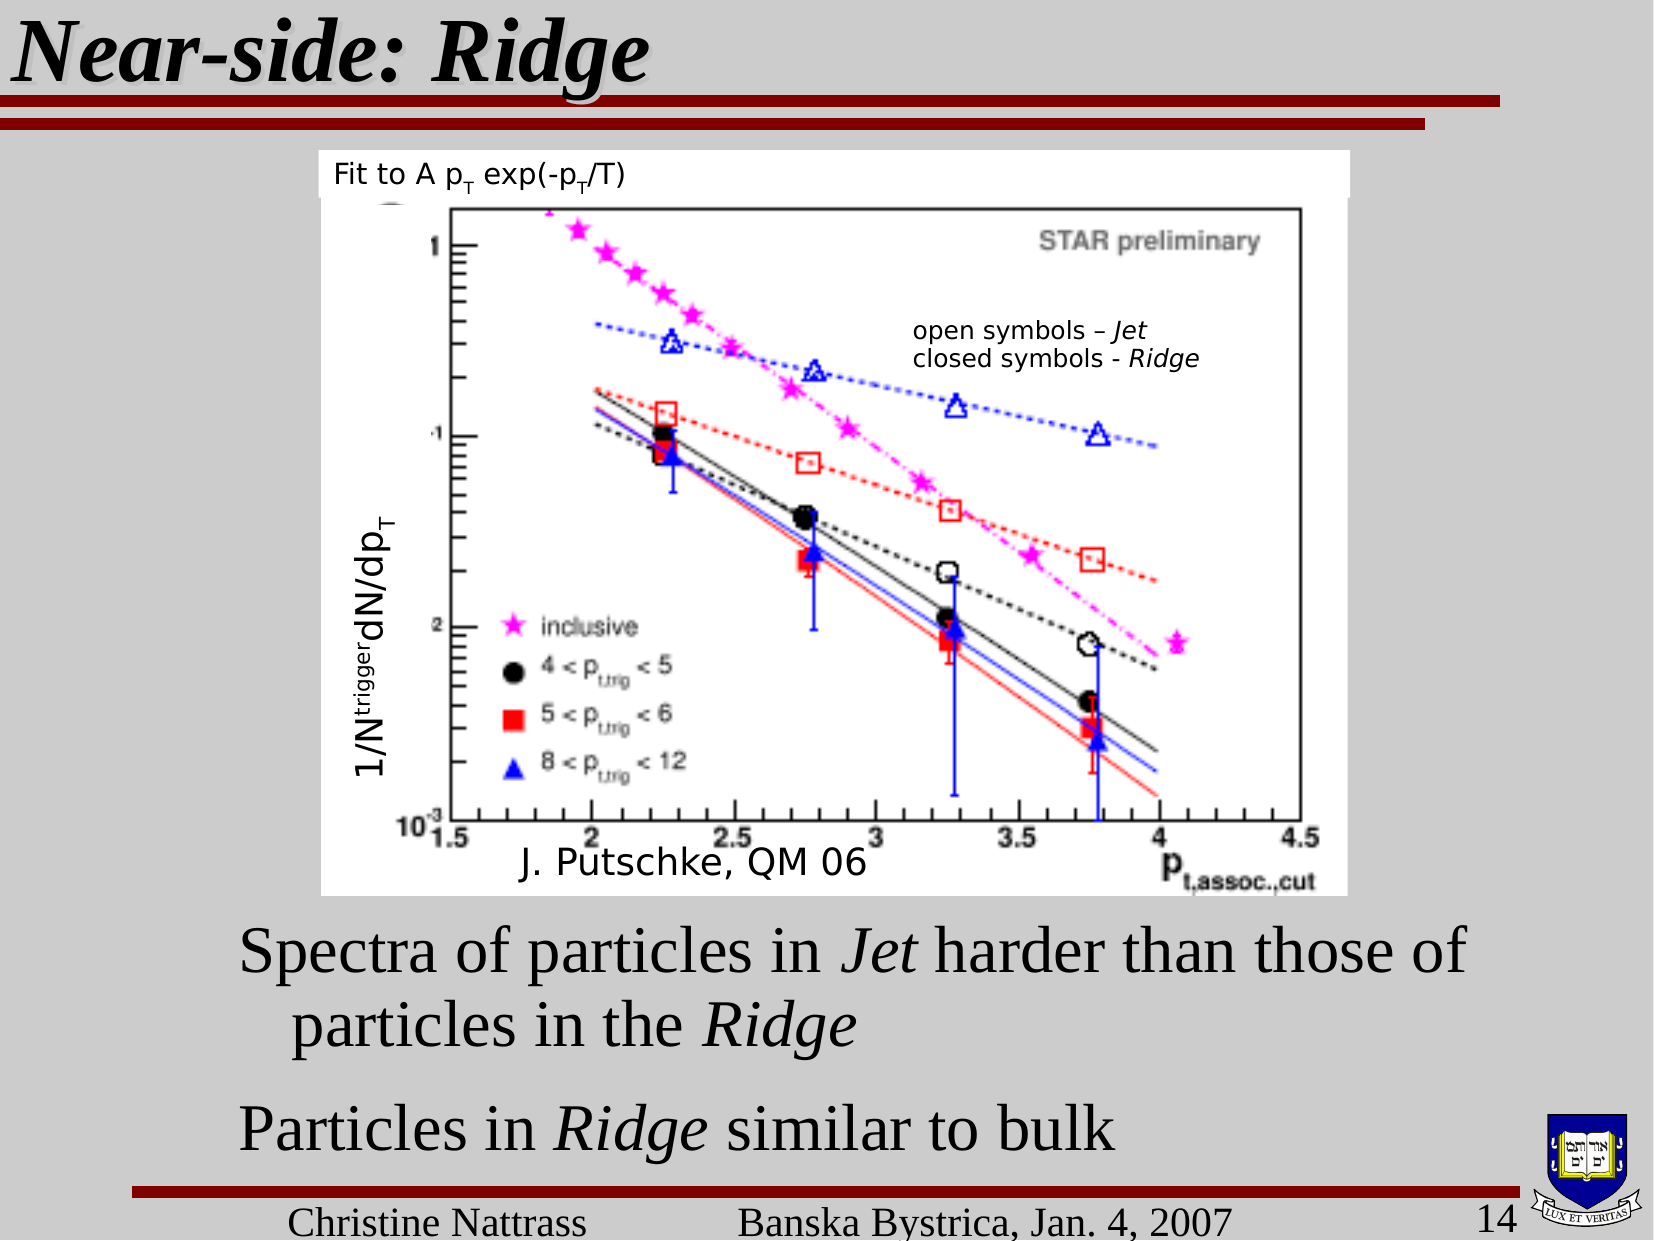

# Near-side: Ridge
Fit to A pT exp(-pT/T)‏
open symbols – Jet
closed symbols - Ridge
1/NtriggerdN/dpT
J. Putschke, QM 06
Spectra of particles in Jet harder than those of particles in the Ridge
Particles in Ridge similar to bulk